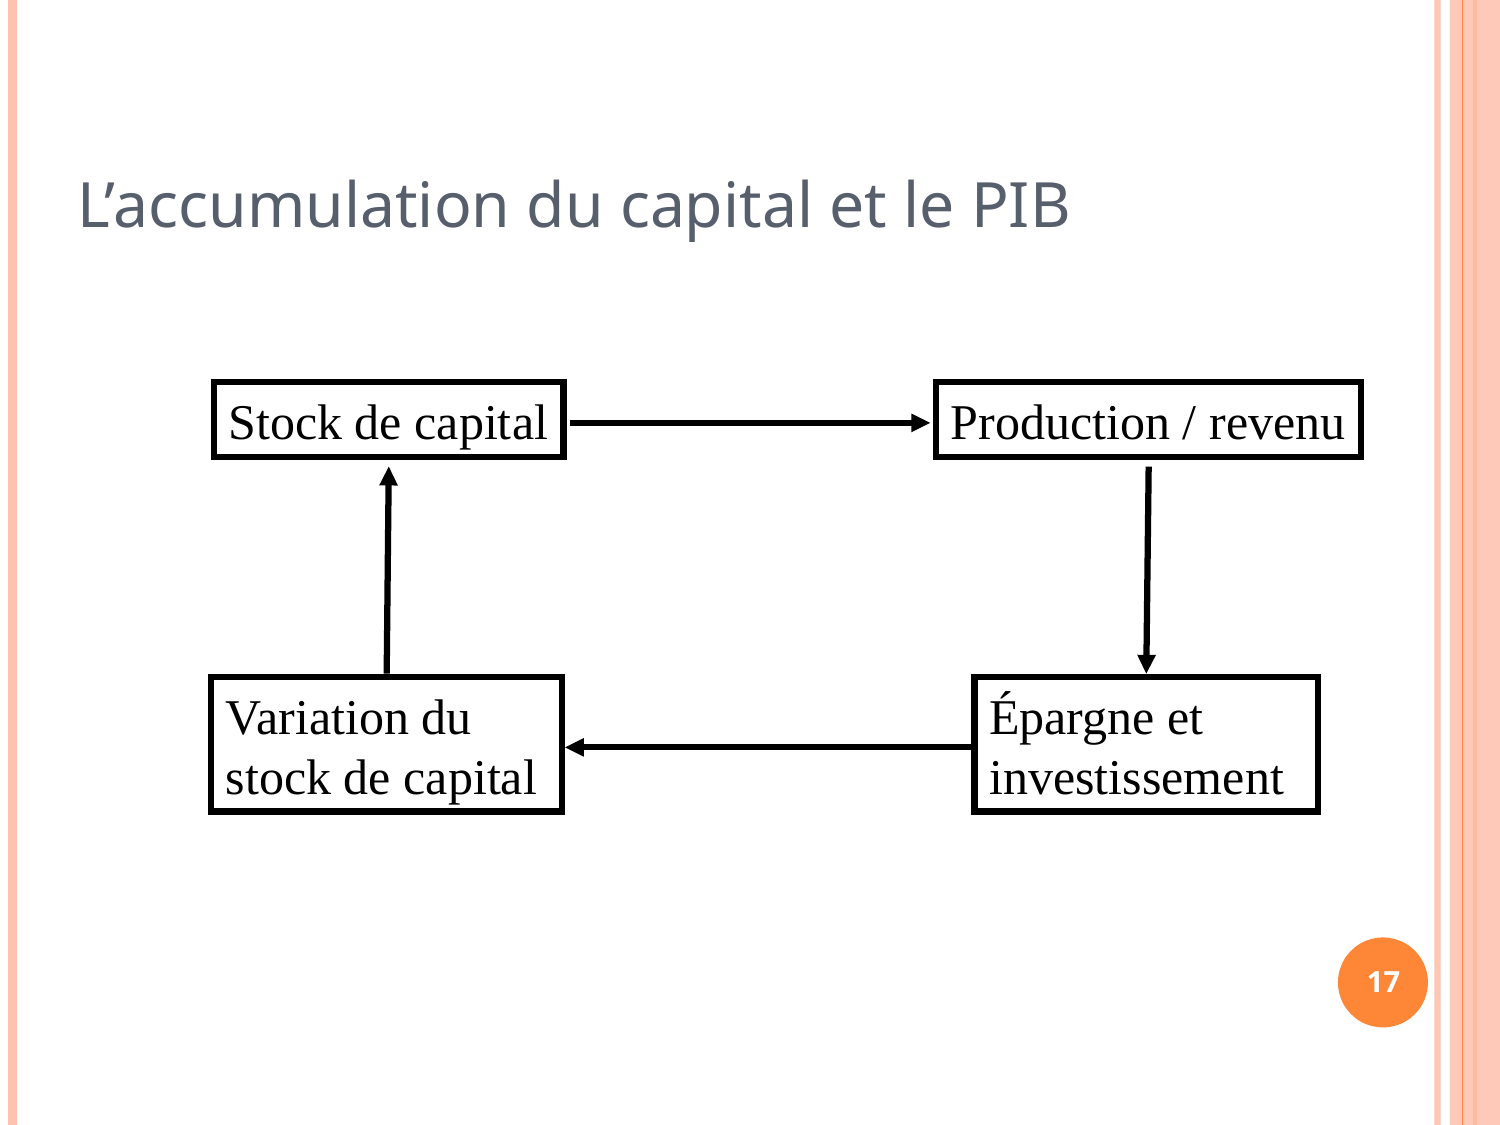

# L’accumulation du capital et le PIB
Stock de capital
Production / revenu
Variation du stock de capital
Épargne et investissement